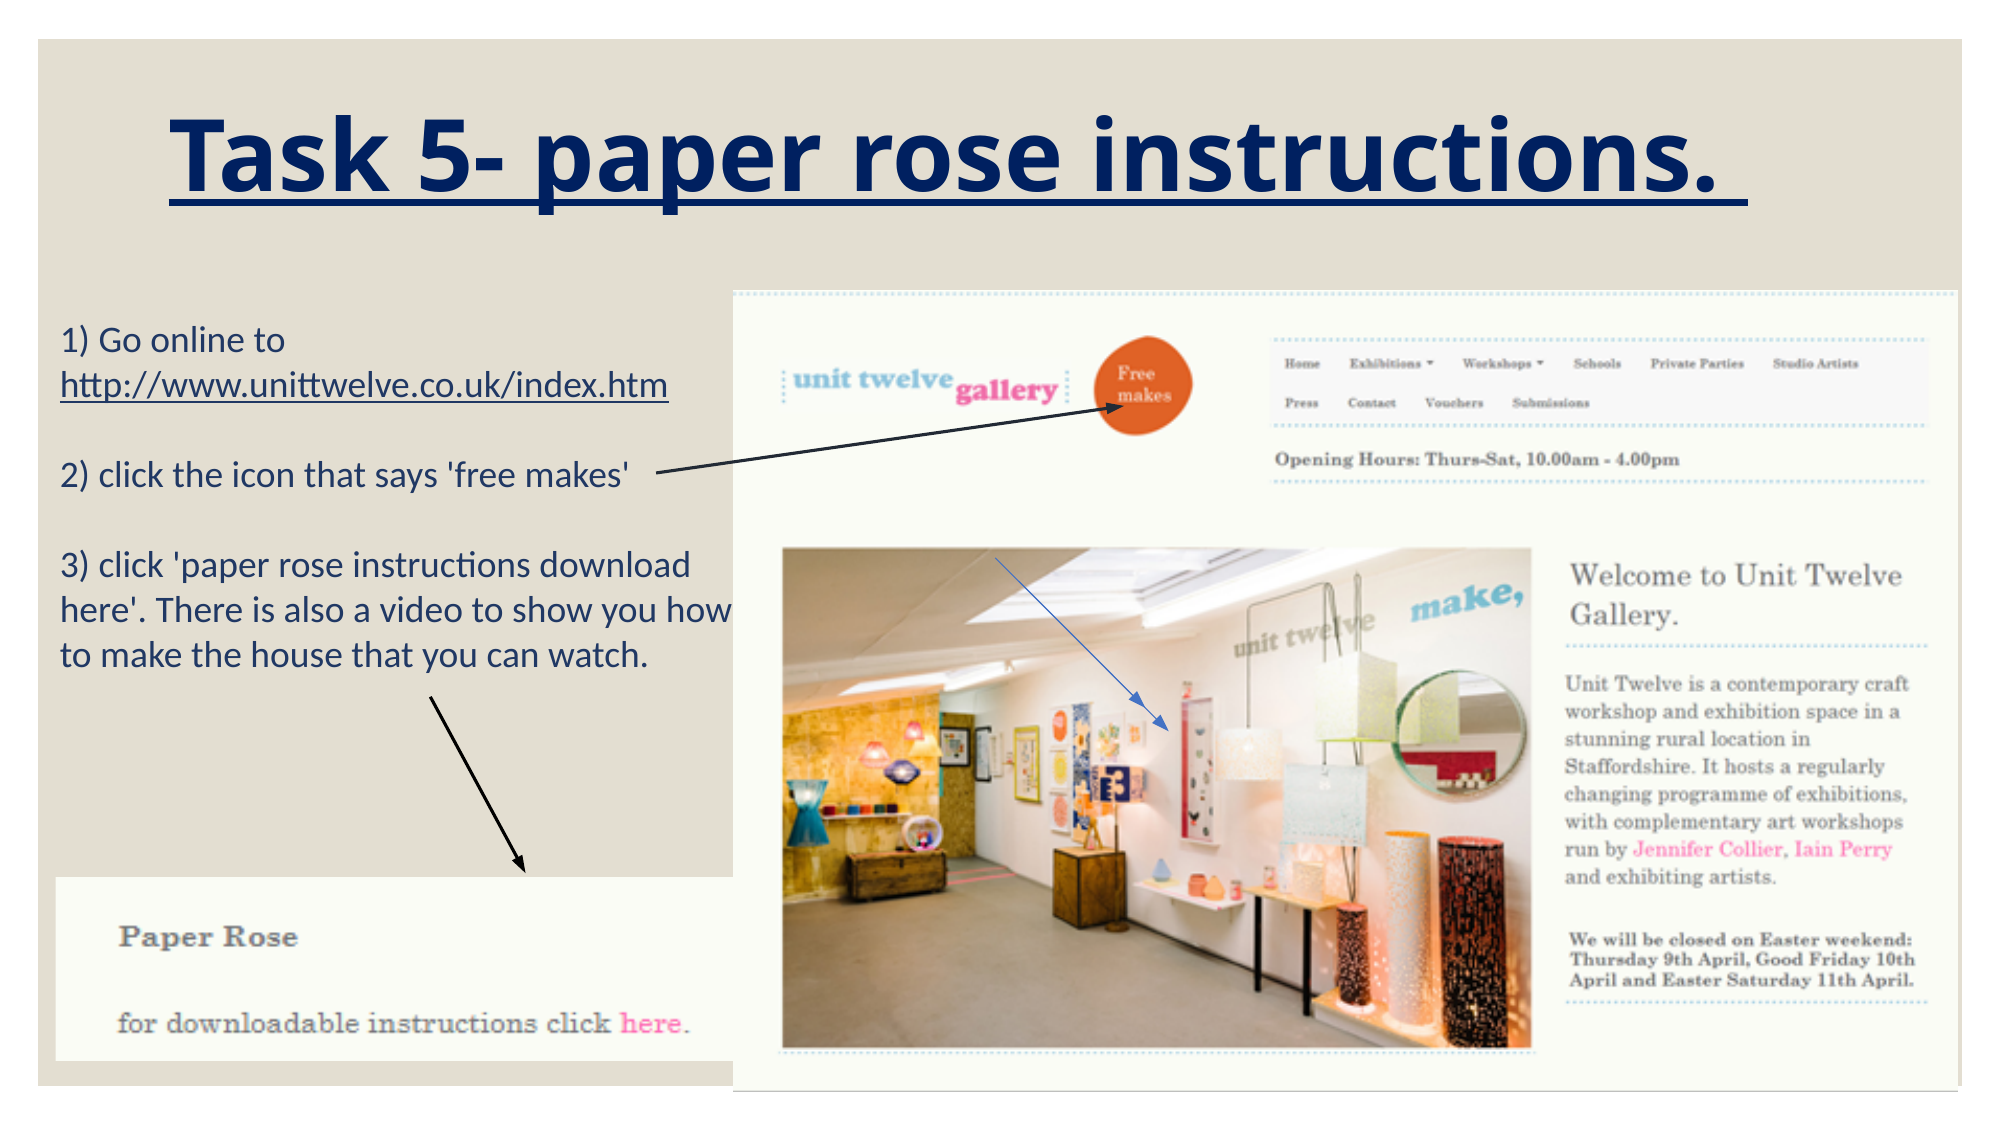

# Task 5- paper rose instructions.
1) Go online to http://www.unittwelve.co.uk/index.htm
2) click the icon that says 'free makes'
3) click 'paper rose instructions download here'. There is also a video to show you how to make the house that you can watch.